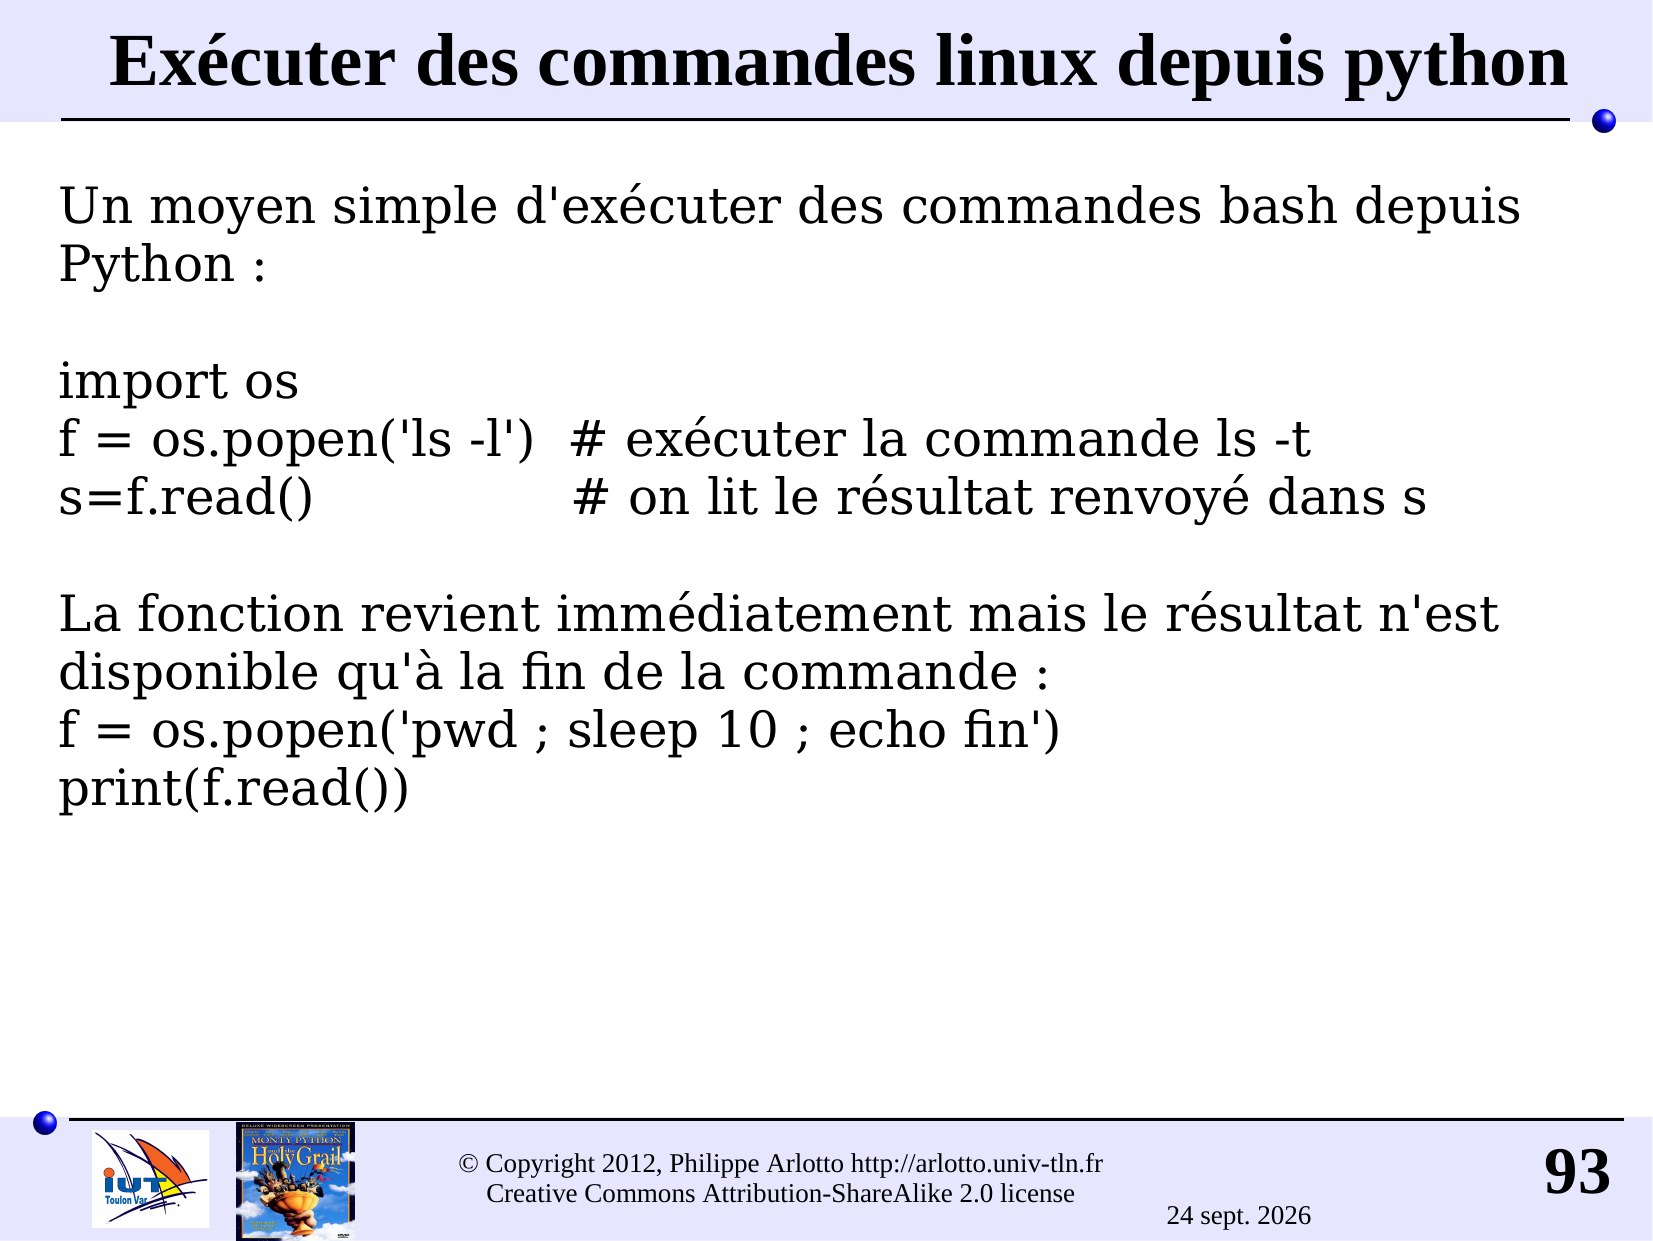

# Exécuter des commandes linux depuis python
Un moyen simple d'exécuter des commandes bash depuis
Python :
import os
f = os.popen('ls -l') # exécuter la commande ls -t
s=f.read() # on lit le résultat renvoyé dans s
La fonction revient immédiatement mais le résultat n'est
disponible qu'à la fin de la commande :
f = os.popen('pwd ; sleep 10 ; echo fin')
print(f.read())